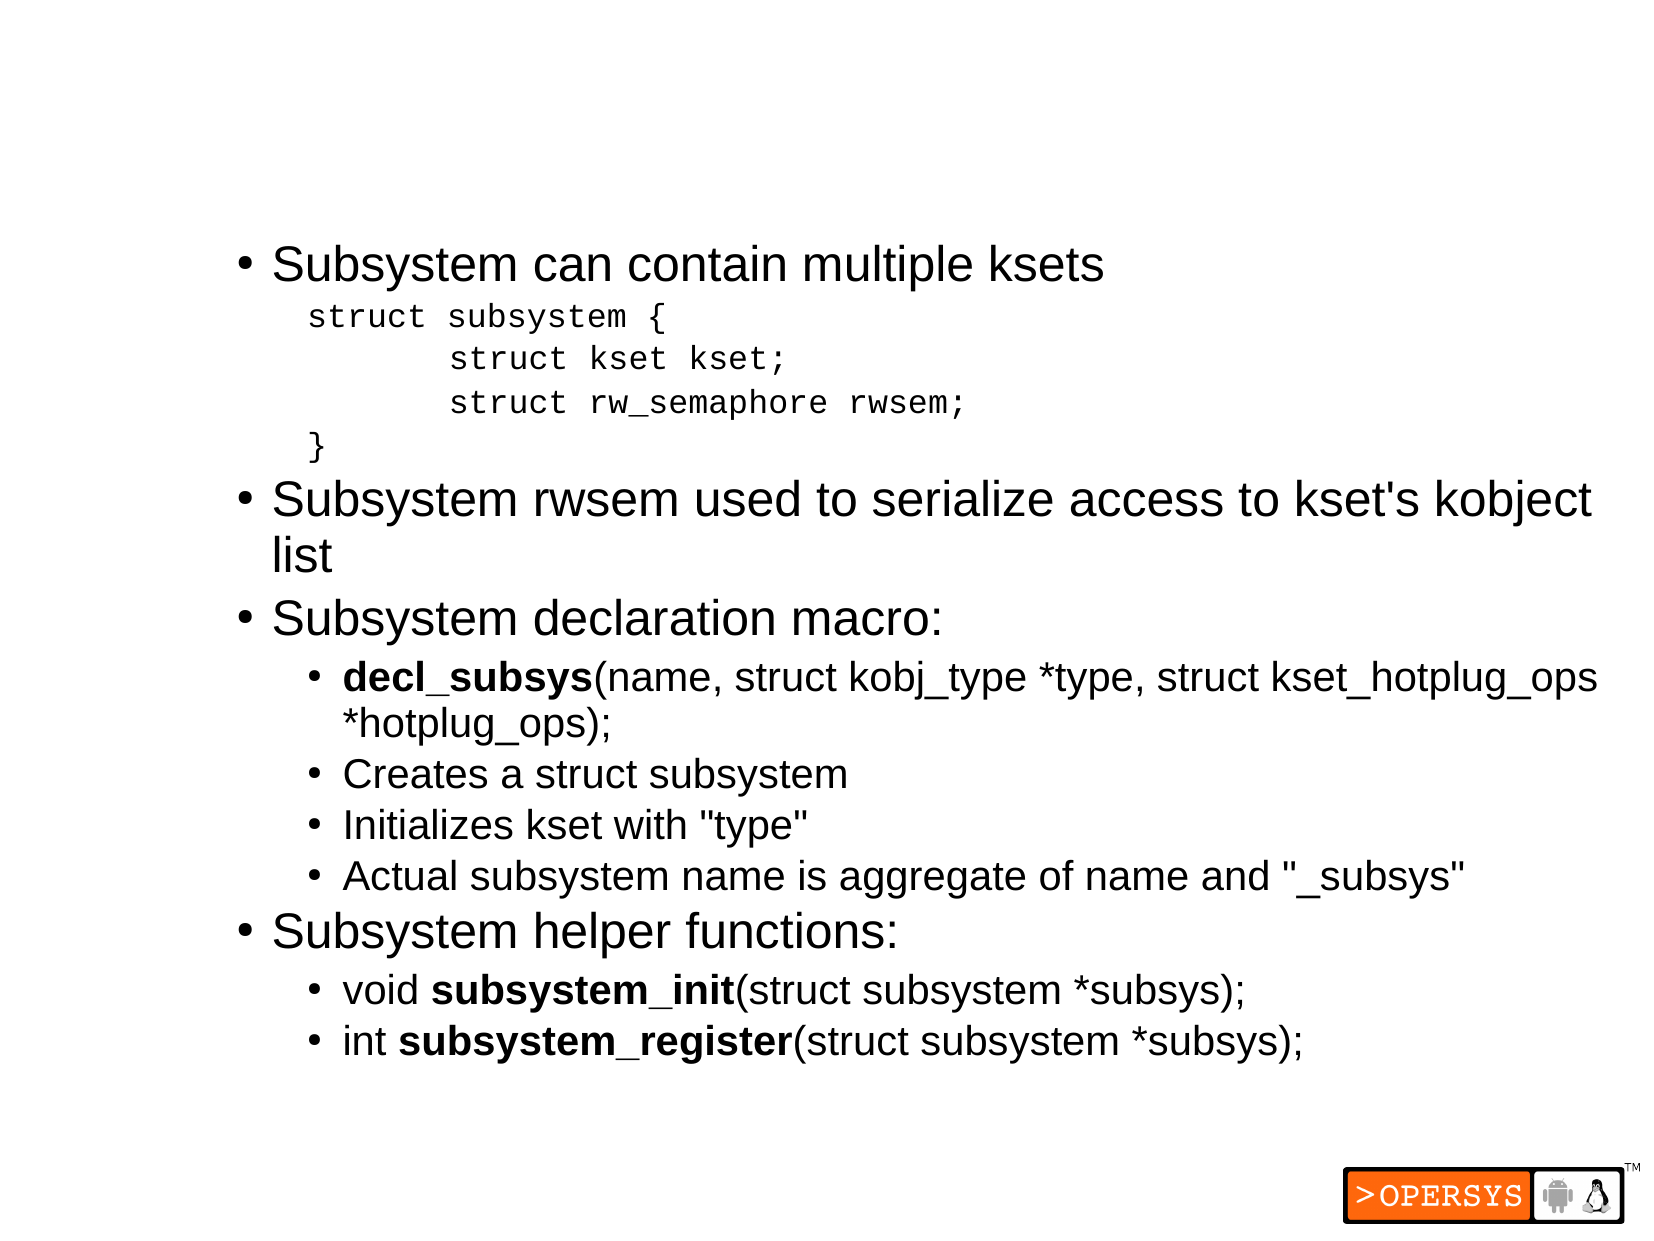

# Subsystem can contain multiple ksets
struct subsystem {
struct kset kset;
struct rw_semaphore rwsem;
}
Subsystem rwsem used to serialize access to kset's kobject list
Subsystem declaration macro:
decl_subsys(name, struct kobj_type *type, struct kset_hotplug_ops *hotplug_ops);
Creates a struct subsystem
Initializes kset with "type"
Actual subsystem name is aggregate of name and "_subsys"
Subsystem helper functions:
void subsystem_init(struct subsystem *subsys);
int subsystem_register(struct subsystem *subsys);